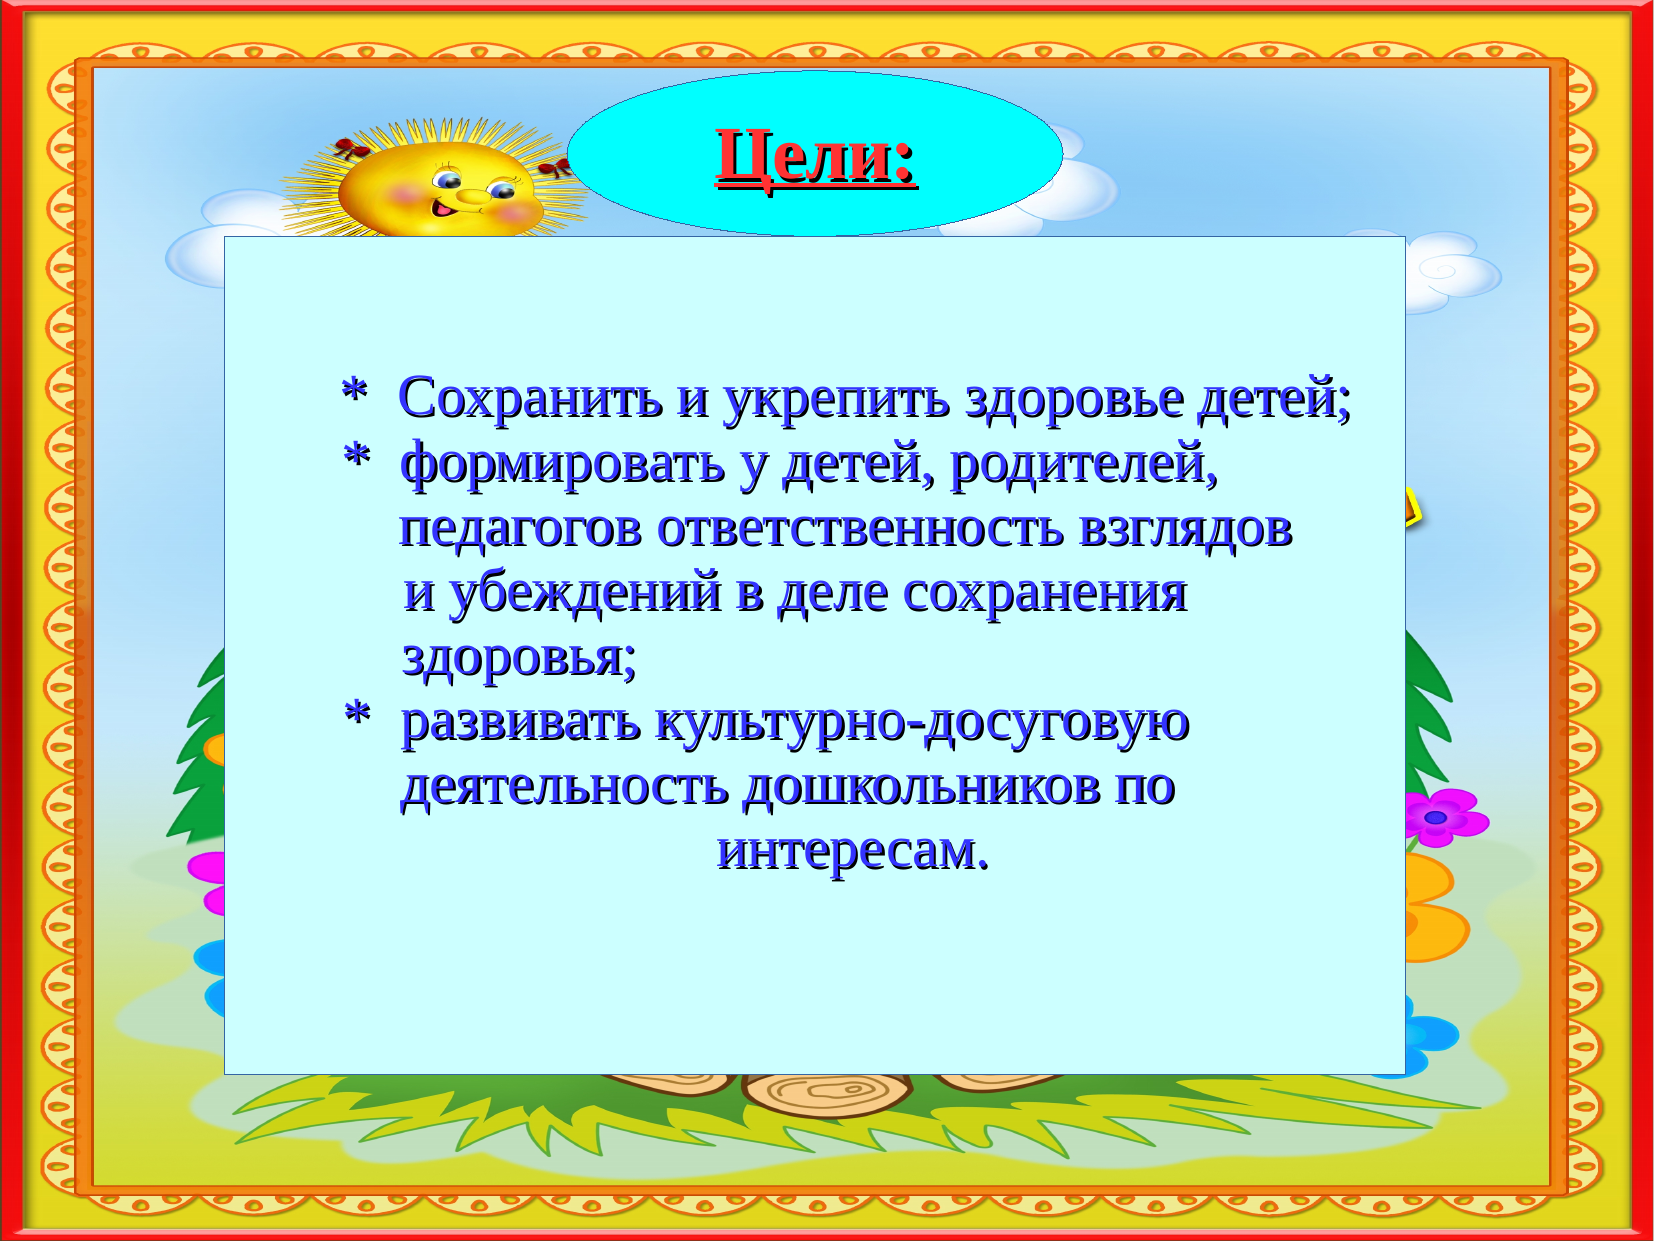

#
Цели:
* Сохранить и укрепить здоровье детей;
* формировать у детей, родителей,
педагогов ответственность взглядов
и убеждений в деле сохранения
здоровья;
 * развивать культурно-досуговую
 деятельность дошкольников по
 интересам.